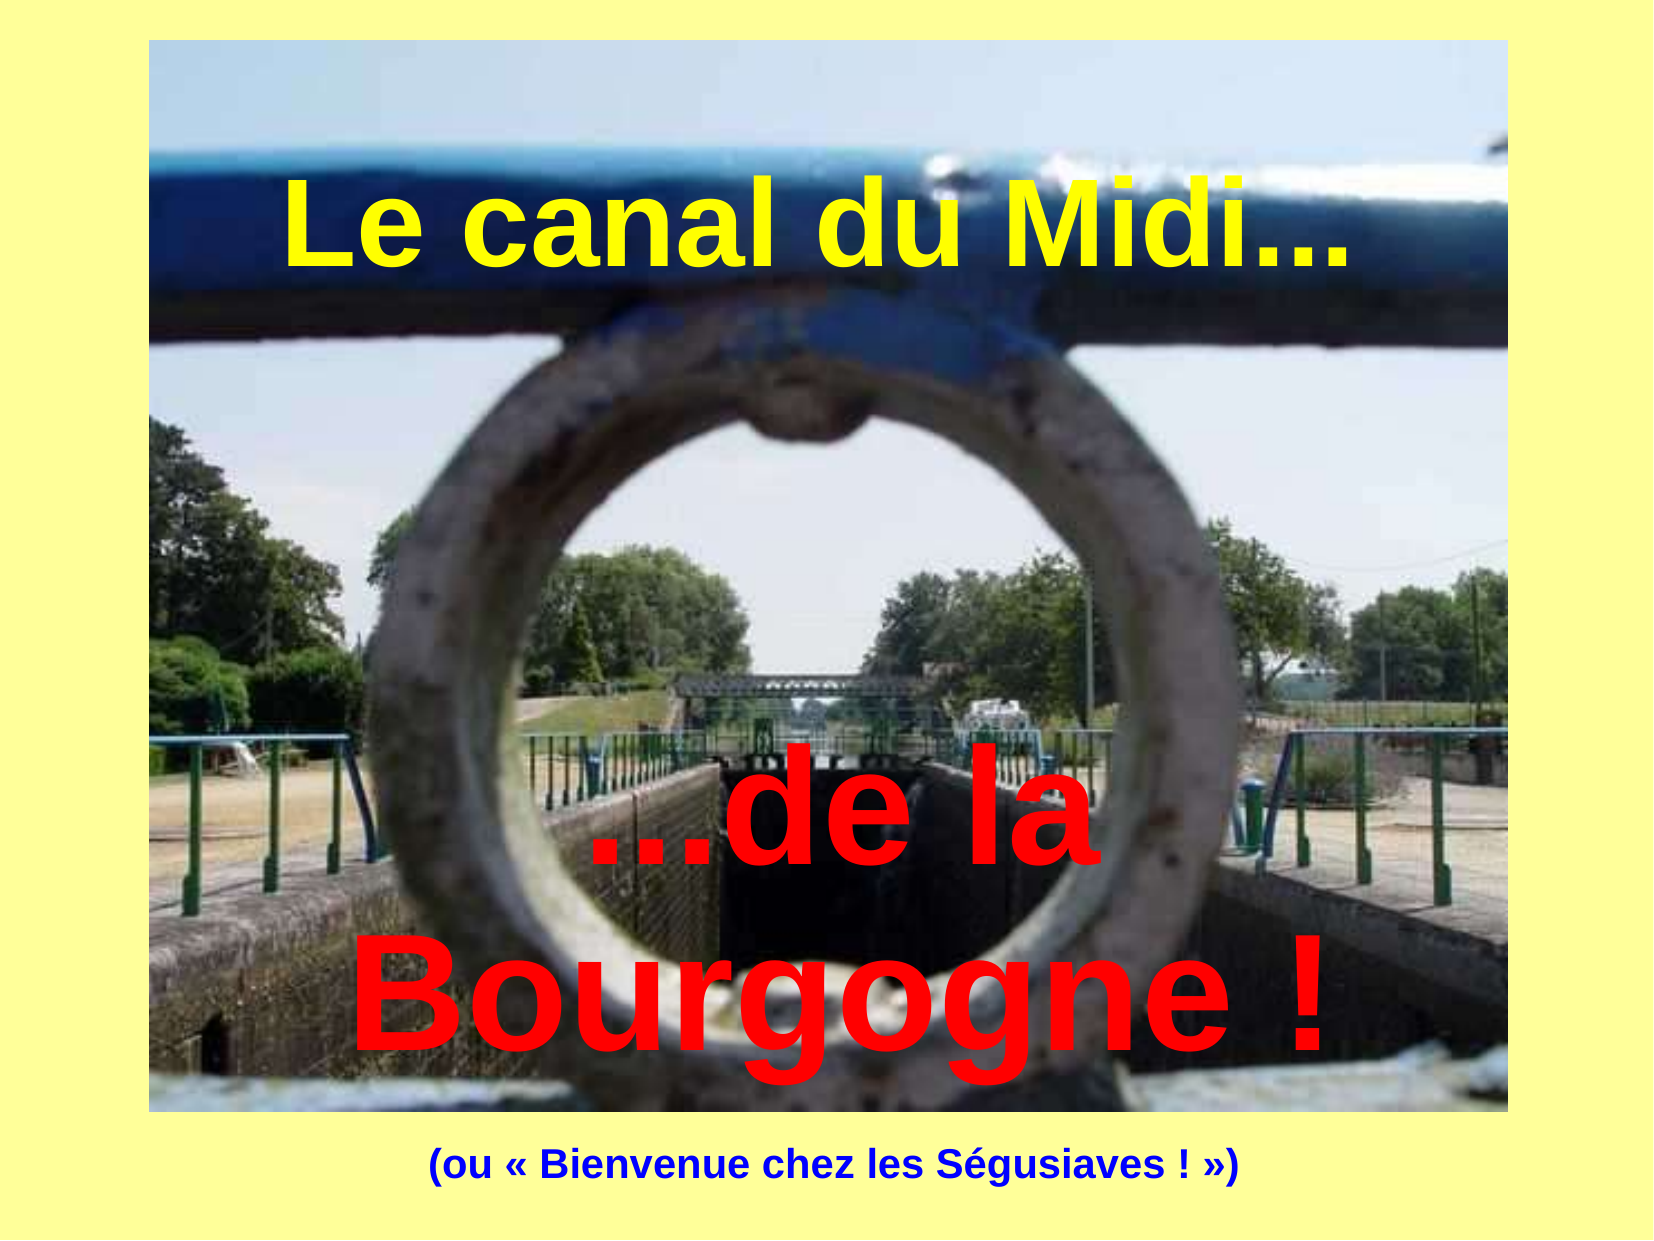

Le canal du Midi...
...de la Bourgogne !
(ou « Bienvenue chez les Ségusiaves ! »)